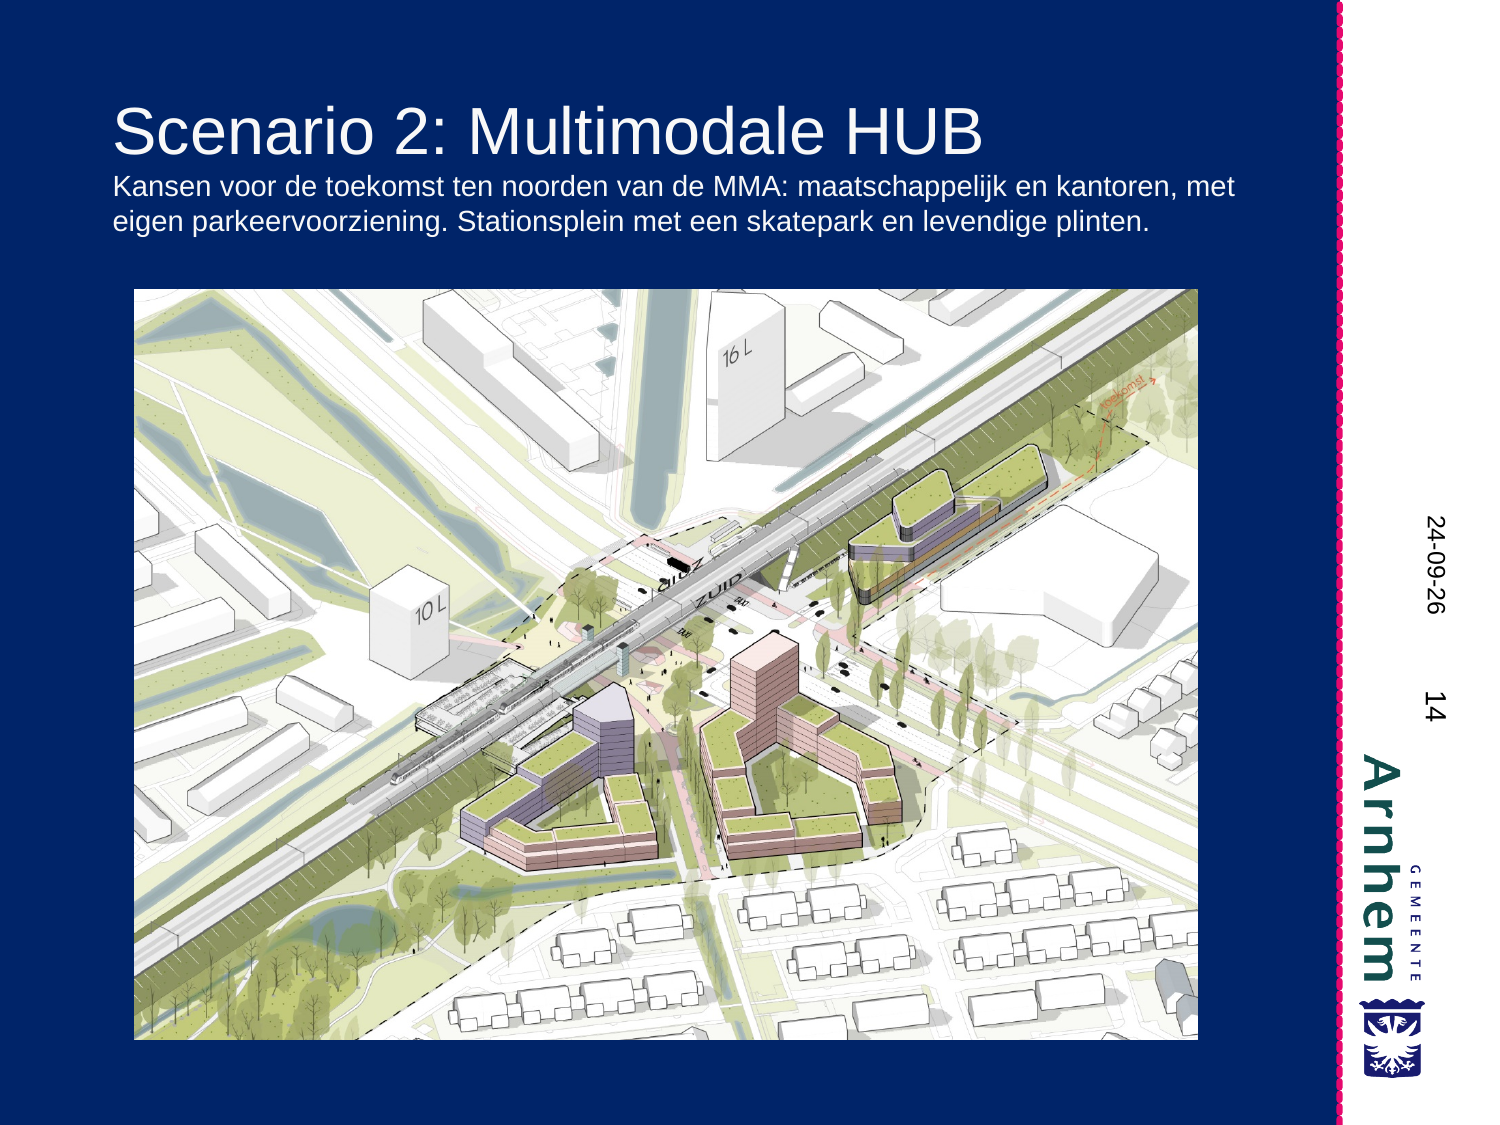

Scenario 2: Multimodale HUB
Kansen voor de toekomst ten noorden van de MMA: maatschappelijk en kantoren, met eigen parkeervoorziening. Stationsplein met een skatepark en levendige plinten.
#
12